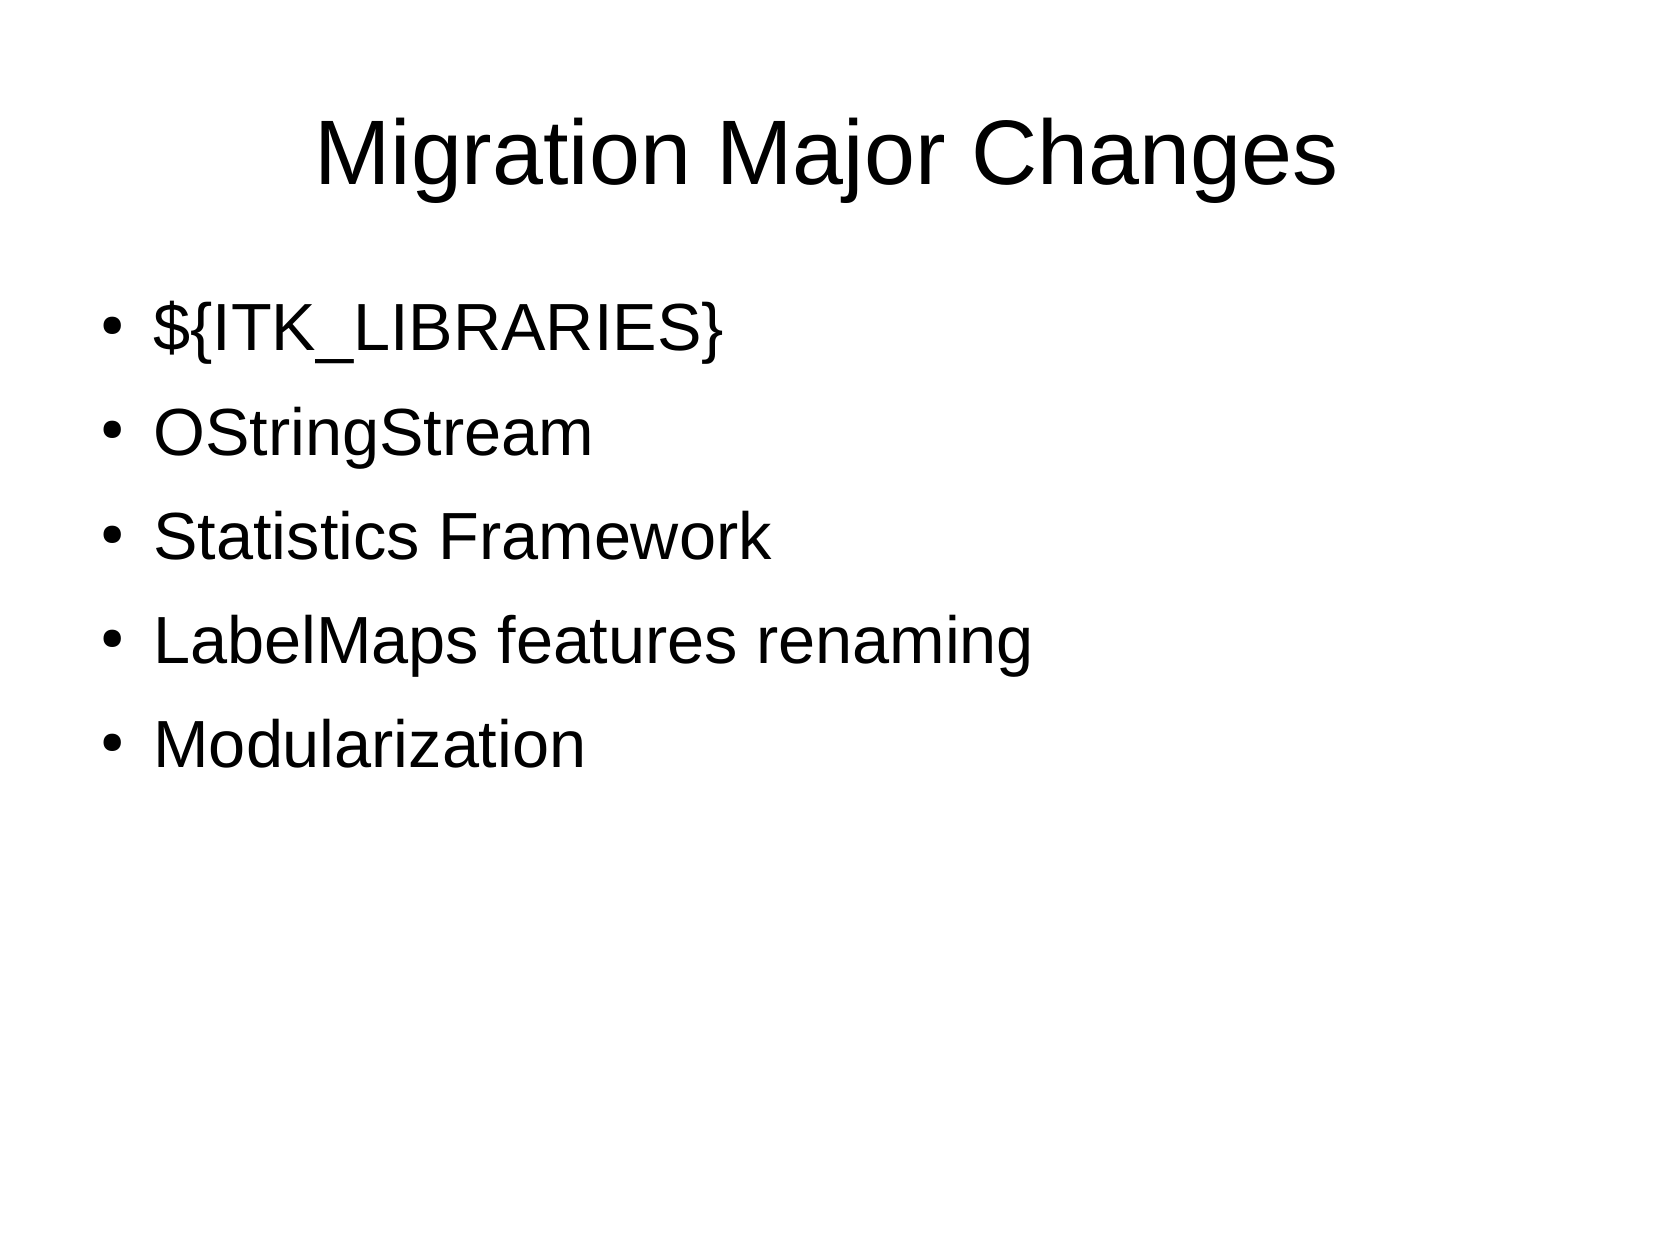

# Migration Major Changes
${ITK_LIBRARIES}
OStringStream
Statistics Framework
LabelMaps features renaming
Modularization